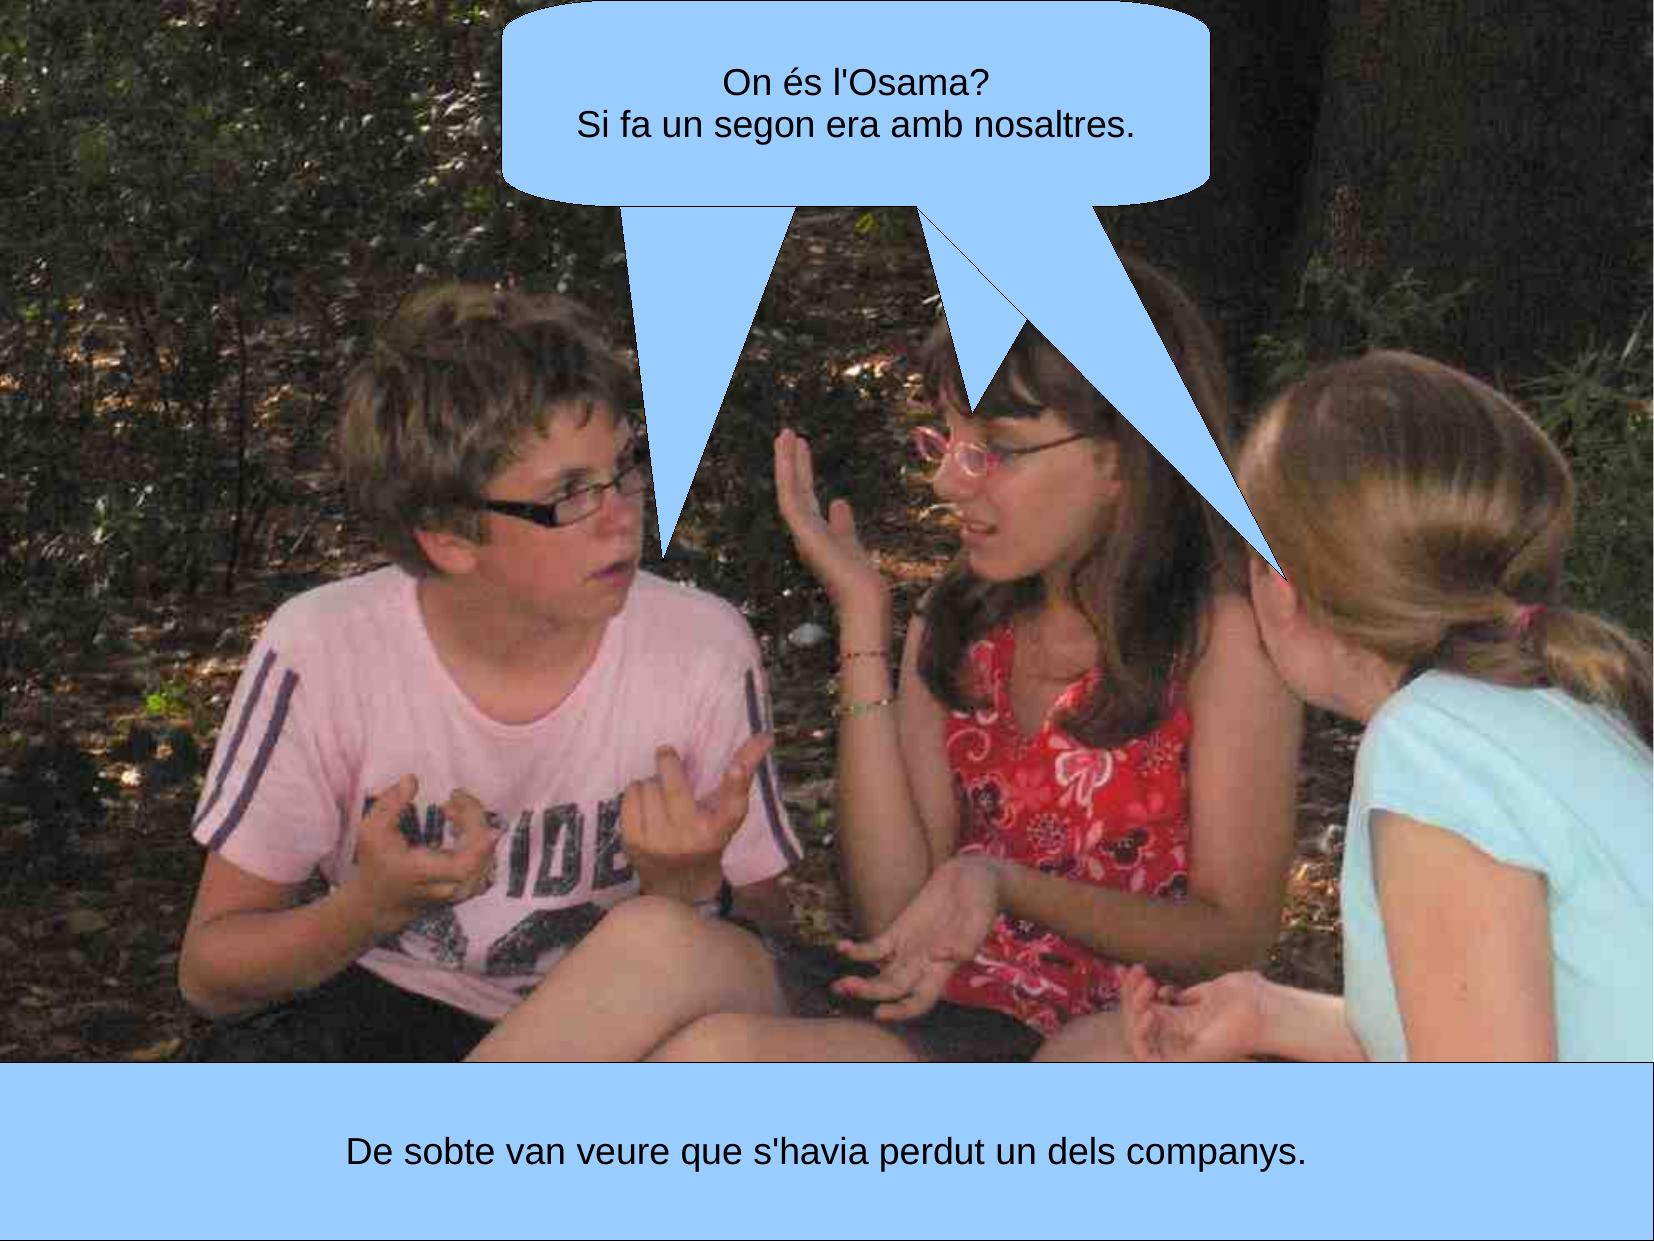

On és l'Osama?
Si fa un segon era amb nosaltres.
De sobte van veure que s'havia perdut un dels companys.